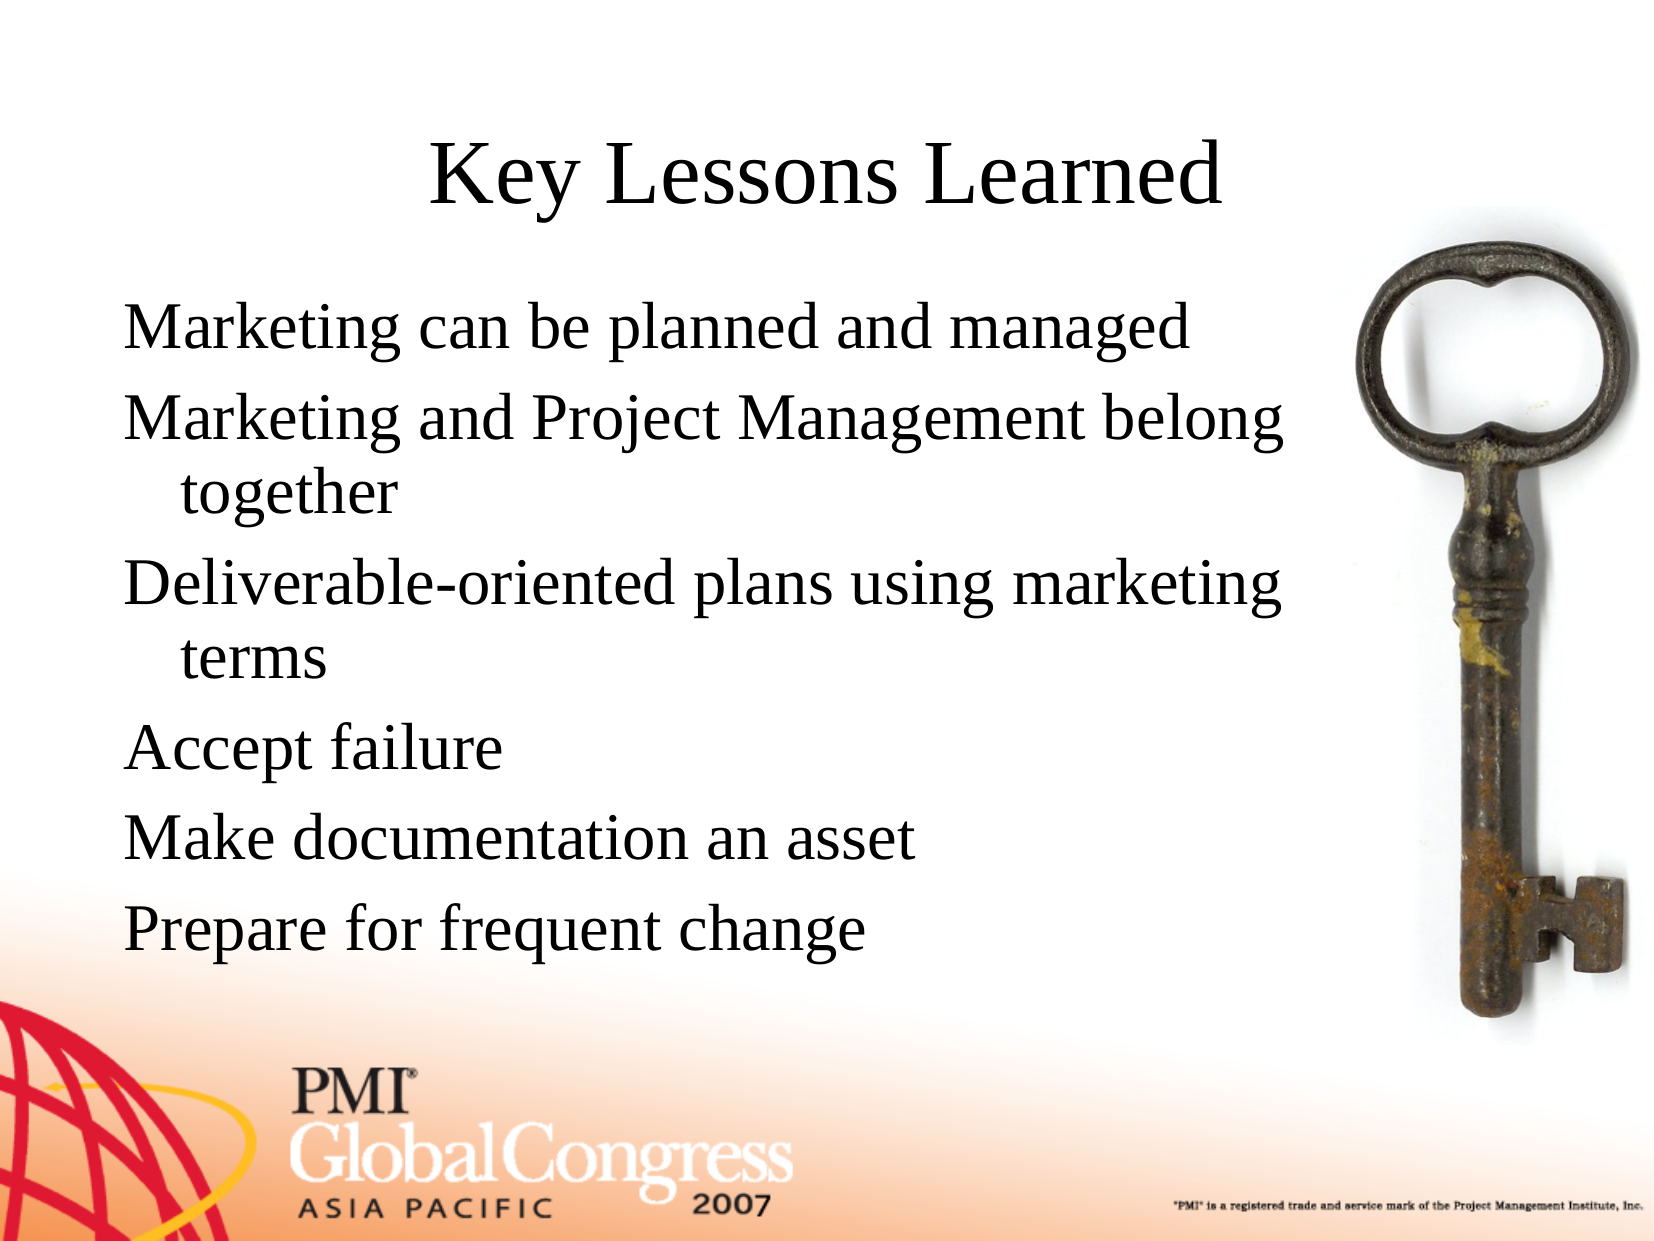

# Key Lessons Learned
Marketing can be planned and managed
Marketing and Project Management belong together
Deliverable-oriented plans using marketing terms
Accept failure
Make documentation an asset
Prepare for frequent change